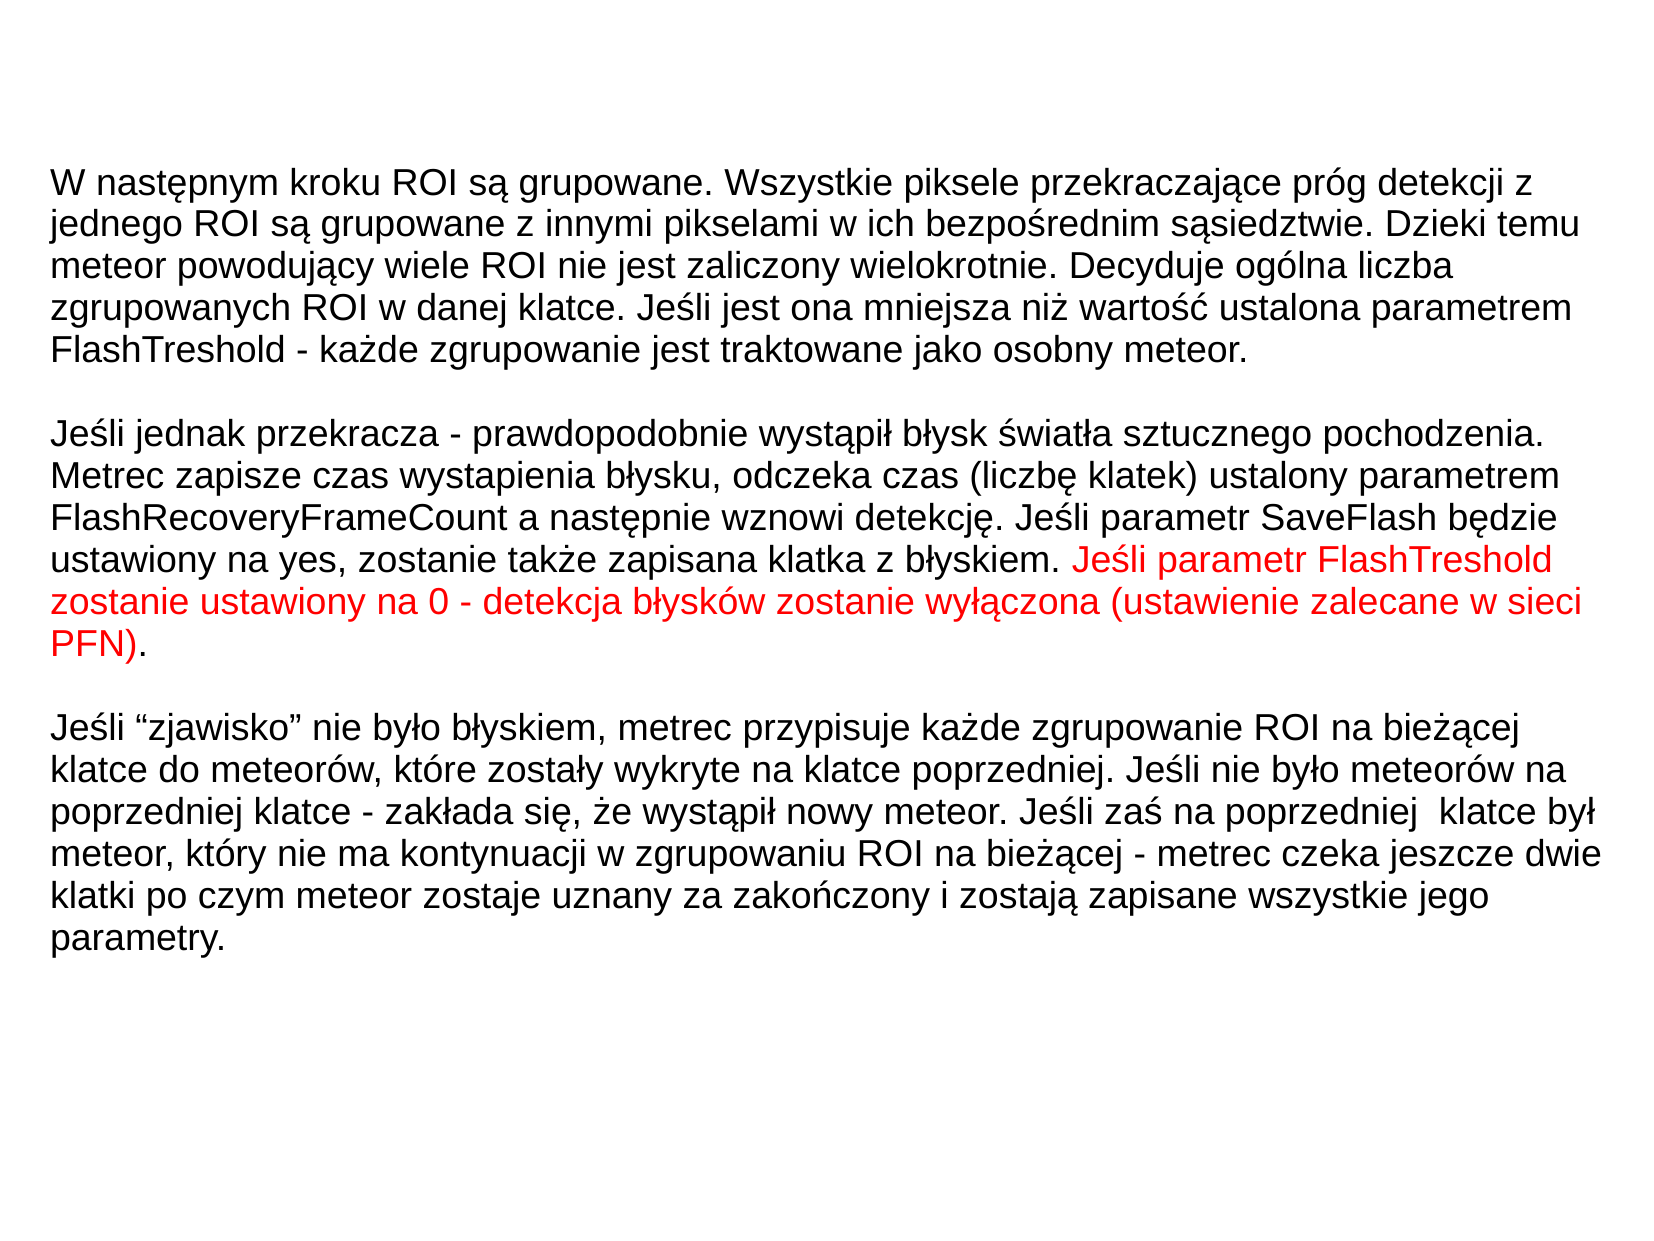

W następnym kroku ROI są grupowane. Wszystkie piksele przekraczające próg detekcji z jednego ROI są grupowane z innymi pikselami w ich bezpośrednim sąsiedztwie. Dzieki temu meteor powodujący wiele ROI nie jest zaliczony wielokrotnie. Decyduje ogólna liczba zgrupowanych ROI w danej klatce. Jeśli jest ona mniejsza niż wartość ustalona parametrem FlashTreshold - każde zgrupowanie jest traktowane jako osobny meteor.
Jeśli jednak przekracza - prawdopodobnie wystąpił błysk światła sztucznego pochodzenia. Metrec zapisze czas wystapienia błysku, odczeka czas (liczbę klatek) ustalony parametrem FlashRecoveryFrameCount a następnie wznowi detekcję. Jeśli parametr SaveFlash będzie ustawiony na yes, zostanie także zapisana klatka z błyskiem. Jeśli parametr FlashTreshold zostanie ustawiony na 0 - detekcja błysków zostanie wyłączona (ustawienie zalecane w sieci PFN).
Jeśli “zjawisko” nie było błyskiem, metrec przypisuje każde zgrupowanie ROI na bieżącej klatce do meteorów, które zostały wykryte na klatce poprzedniej. Jeśli nie było meteorów na poprzedniej klatce - zakłada się, że wystąpił nowy meteor. Jeśli zaś na poprzedniej klatce był meteor, który nie ma kontynuacji w zgrupowaniu ROI na bieżącej - metrec czeka jeszcze dwie klatki po czym meteor zostaje uznany za zakończony i zostają zapisane wszystkie jego parametry.